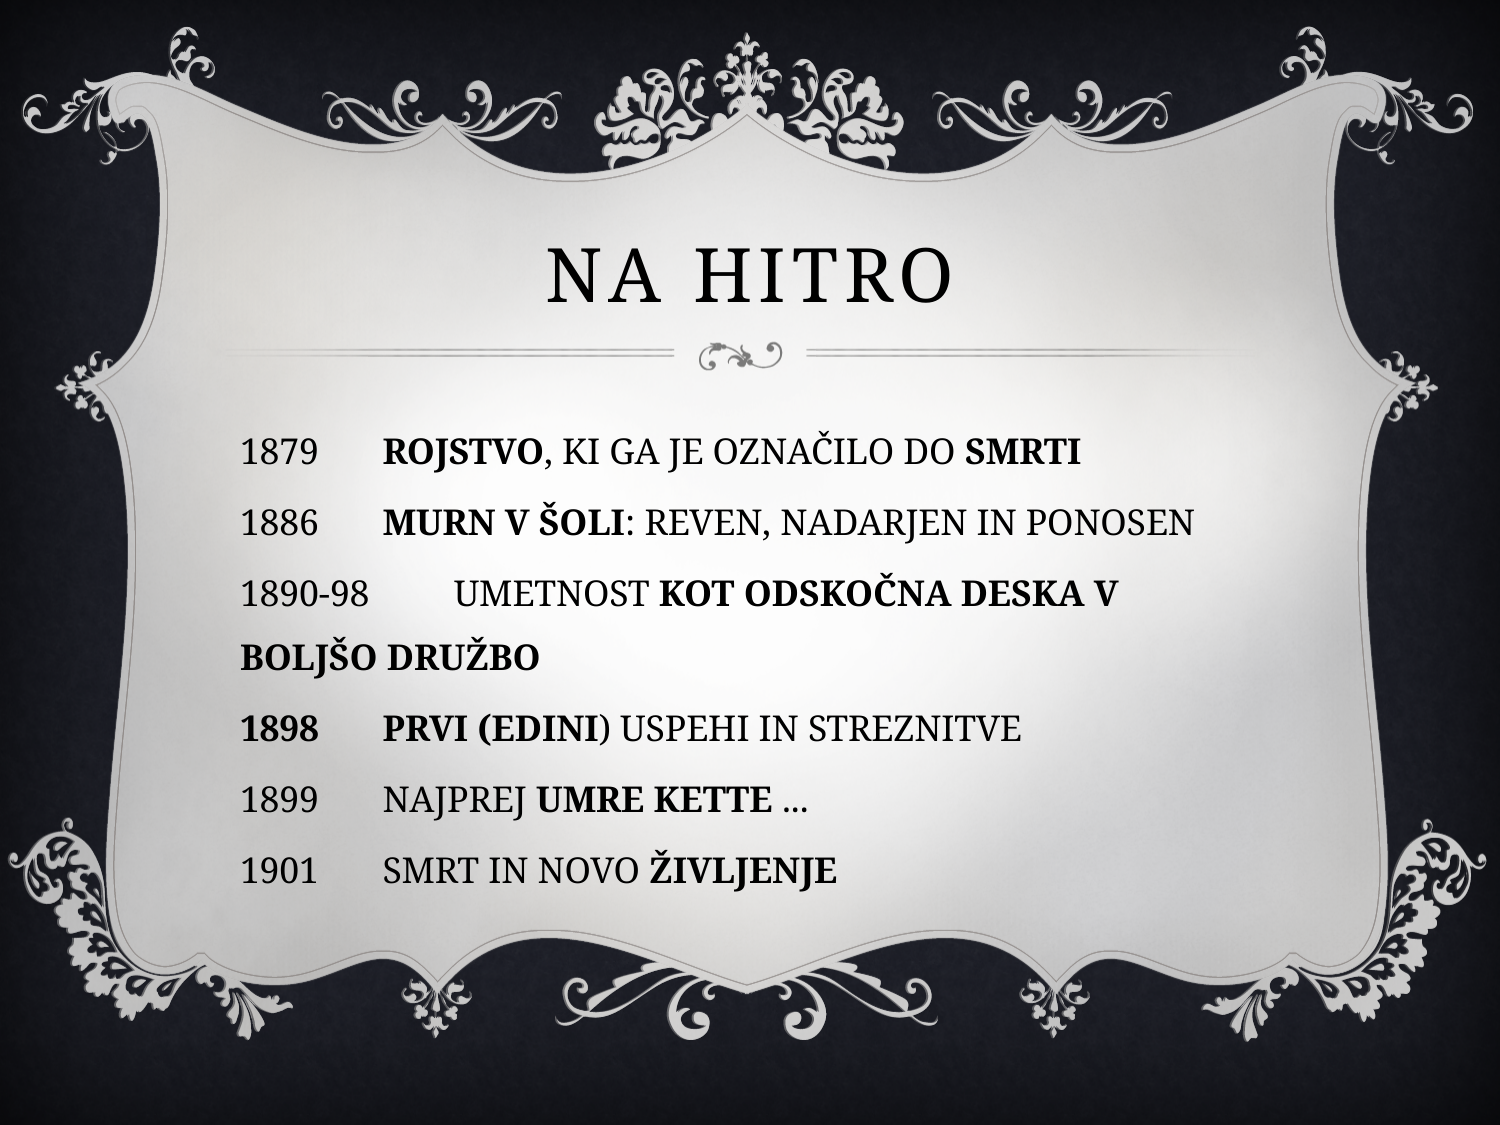

# NA Hitro
1879 	ROJSTVO, KI GA JE OZNAČILO DO SMRTI
1886 	MURN V ŠOLI: REVEN, NADARJEN IN PONOSEN
1890-98 	UMETNOST KOT ODSKOČNA DESKA V BOLJŠO DRUŽBO
1898 	PRVI (EDINI) USPEHI IN STREZNITVE
1899 	NAJPREJ UMRE KETTE ...
1901 	SMRT IN NOVO ŽIVLJENJE